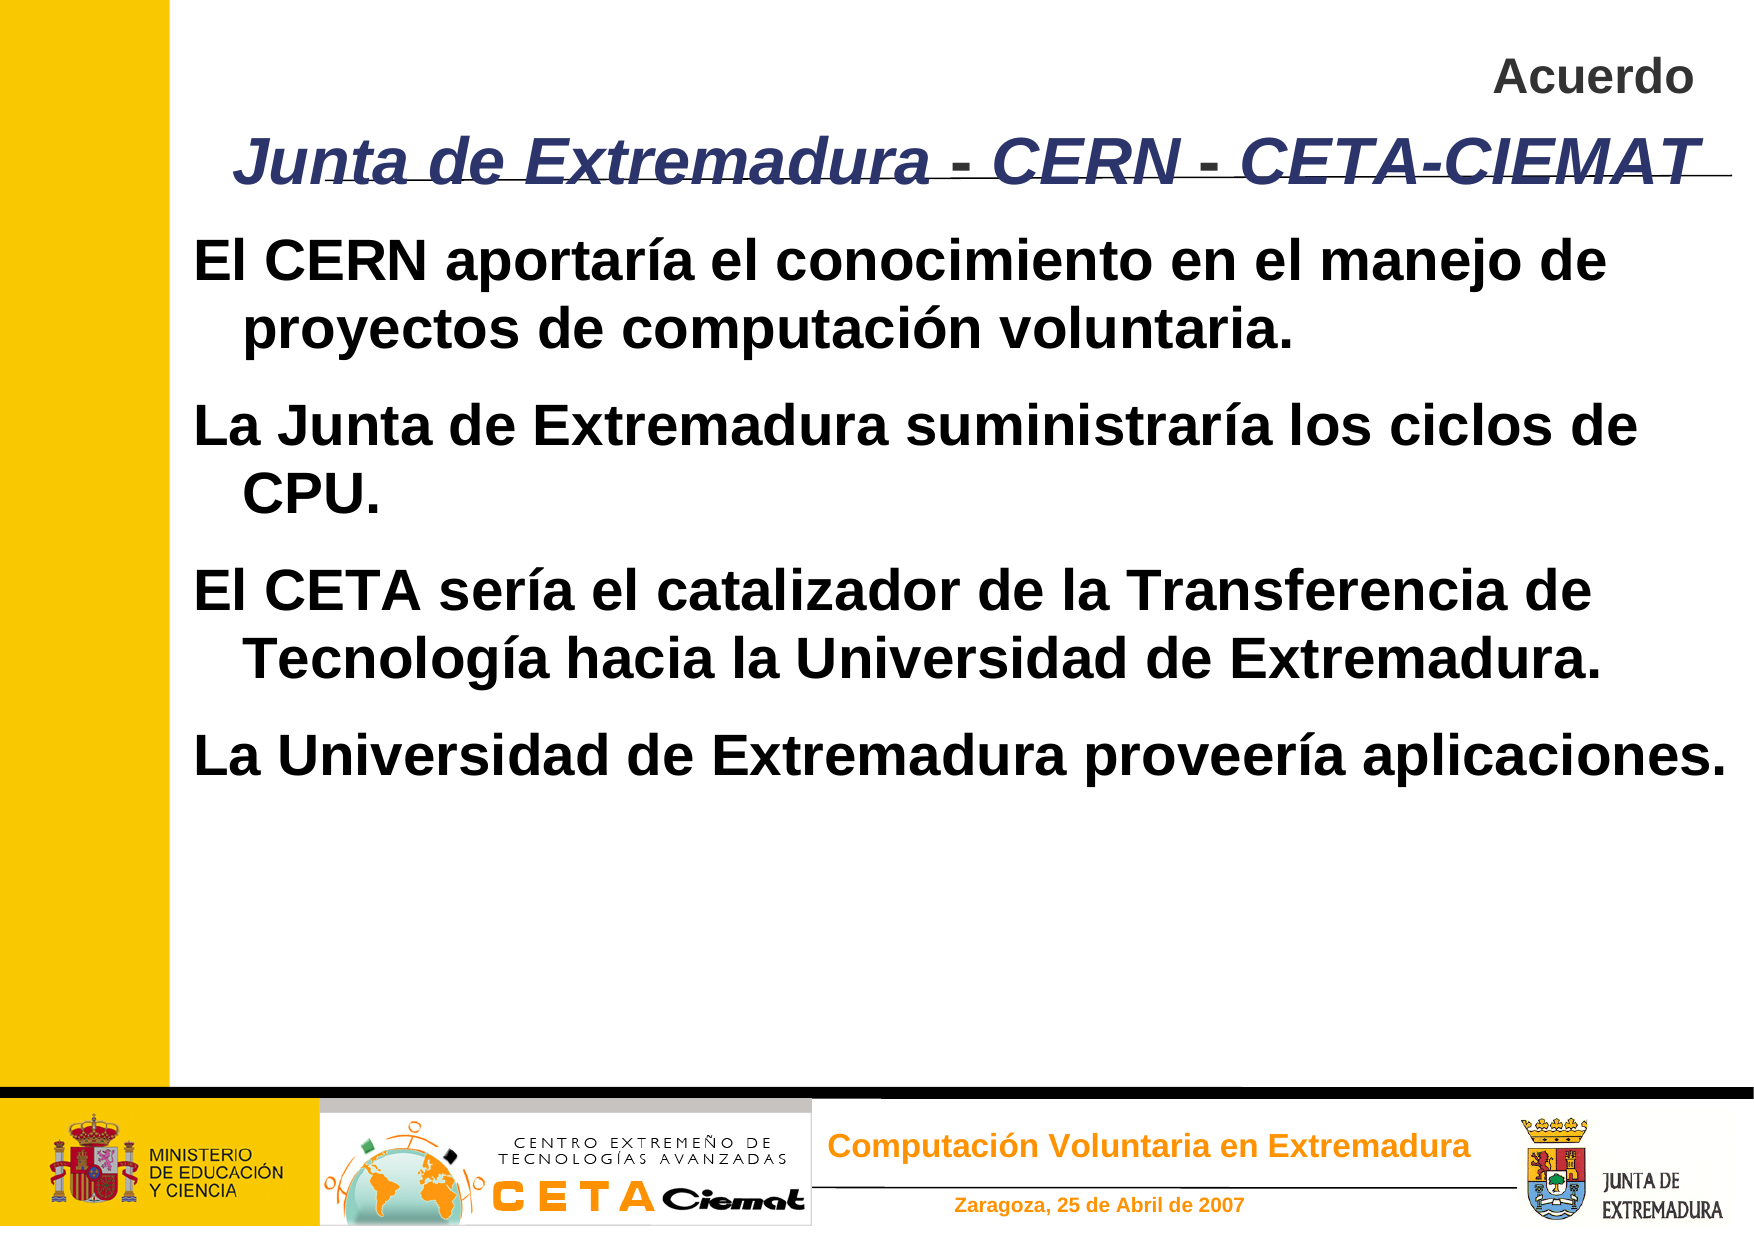

Acuerdo
Junta de Extremadura - CERN - CETA-CIEMAT
# El CERN aportaría el conocimiento en el manejo de proyectos de computación voluntaria.
La Junta de Extremadura suministraría los ciclos de CPU.
El CETA sería el catalizador de la Transferencia de Tecnología hacia la Universidad de Extremadura.
La Universidad de Extremadura proveería aplicaciones.